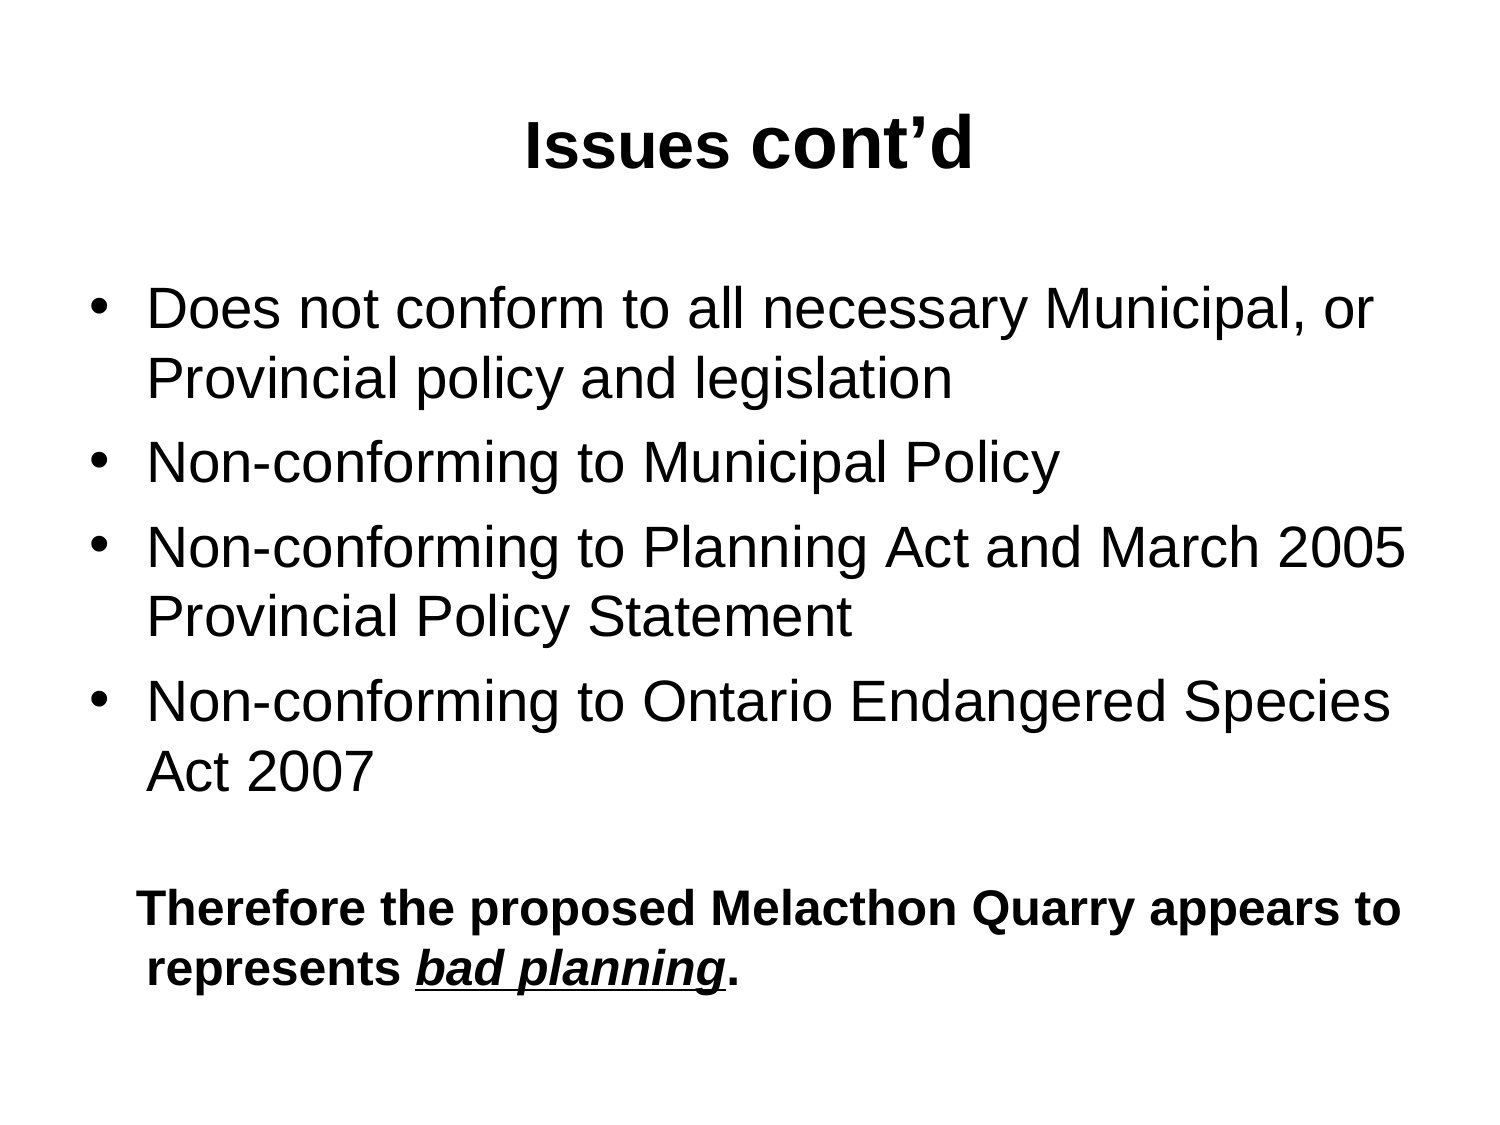

# Issues cont’d
Does not conform to all necessary Municipal, or Provincial policy and legislation
Non-conforming to Municipal Policy
Non-conforming to Planning Act and March 2005 Provincial Policy Statement
Non-conforming to Ontario Endangered Species Act 2007
 Therefore the proposed Melacthon Quarry appears to represents bad planning.